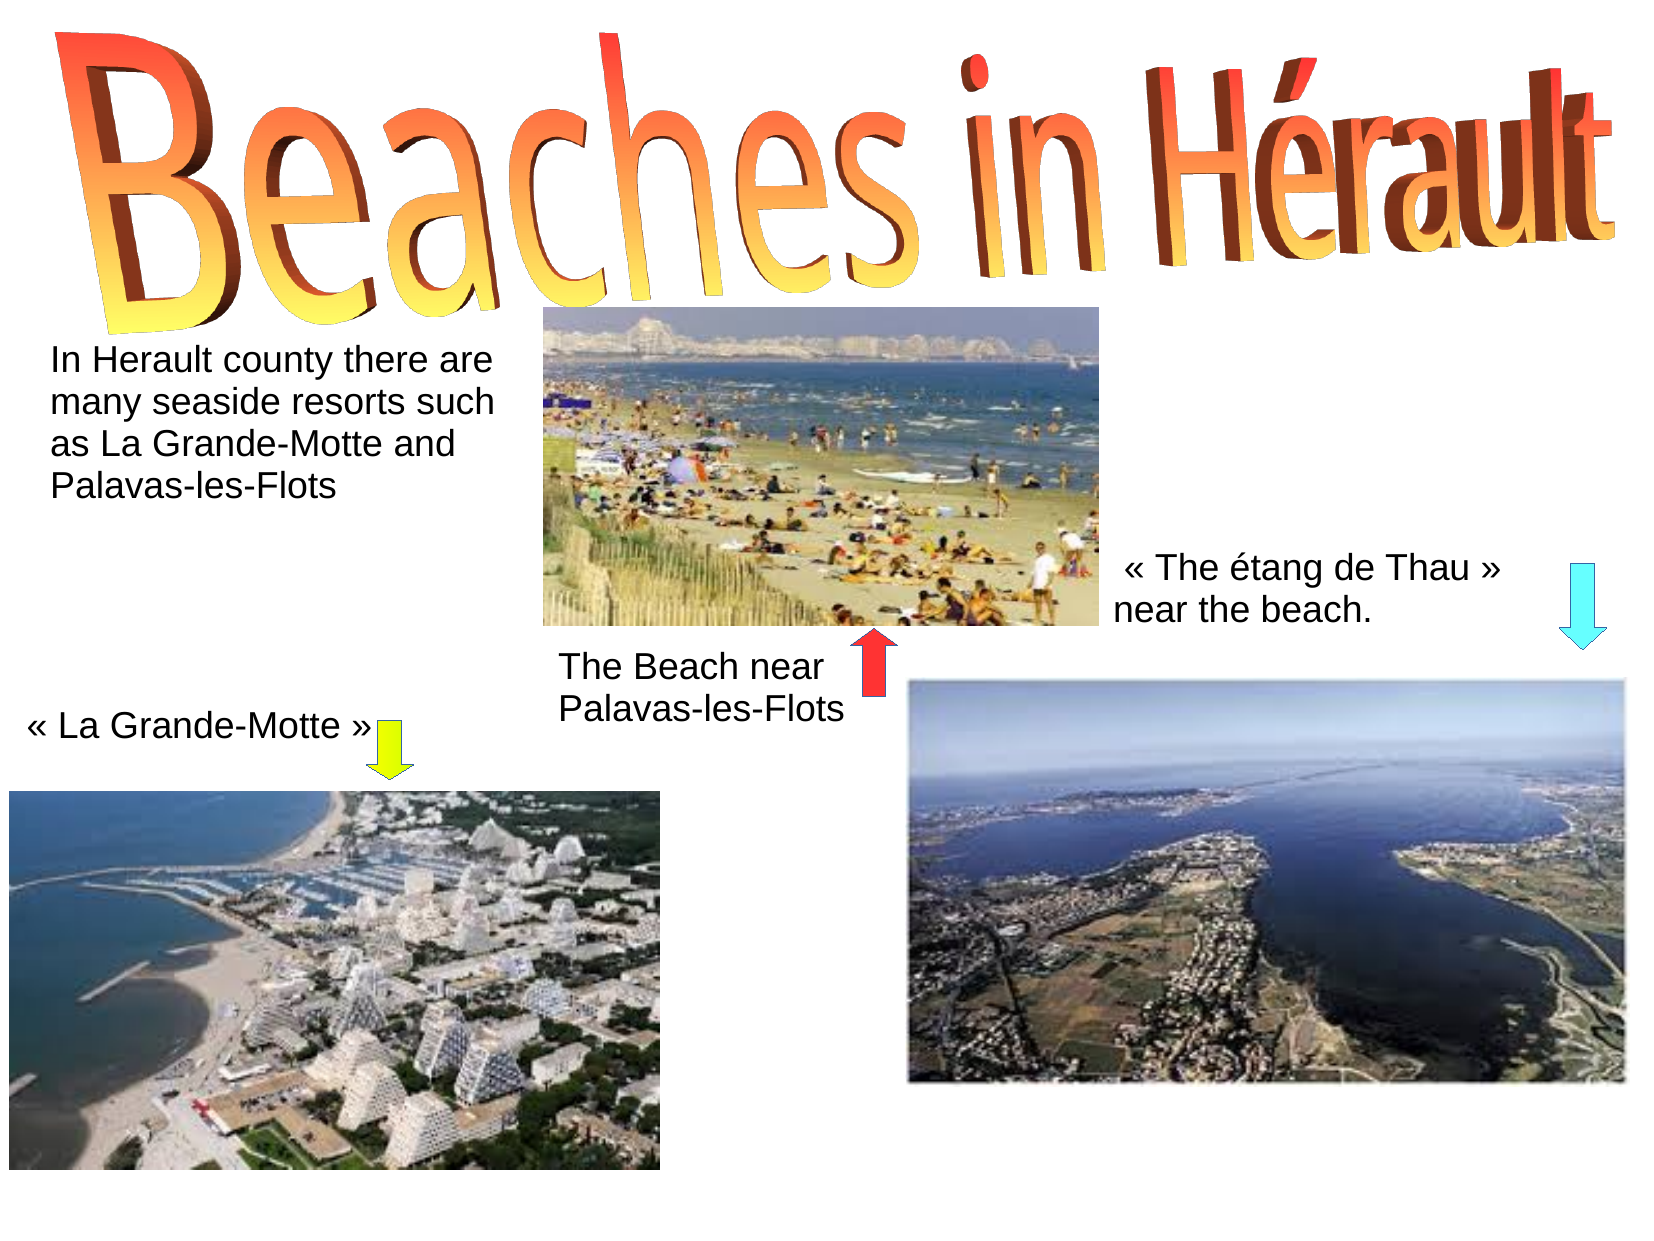

Beaches in Hérault
In Herault county there are many seaside resorts such as La Grande-Motte and Palavas-les-Flots
 « The étang de Thau » near the beach.
The Beach near Palavas-les-Flots
« La Grande-Motte »